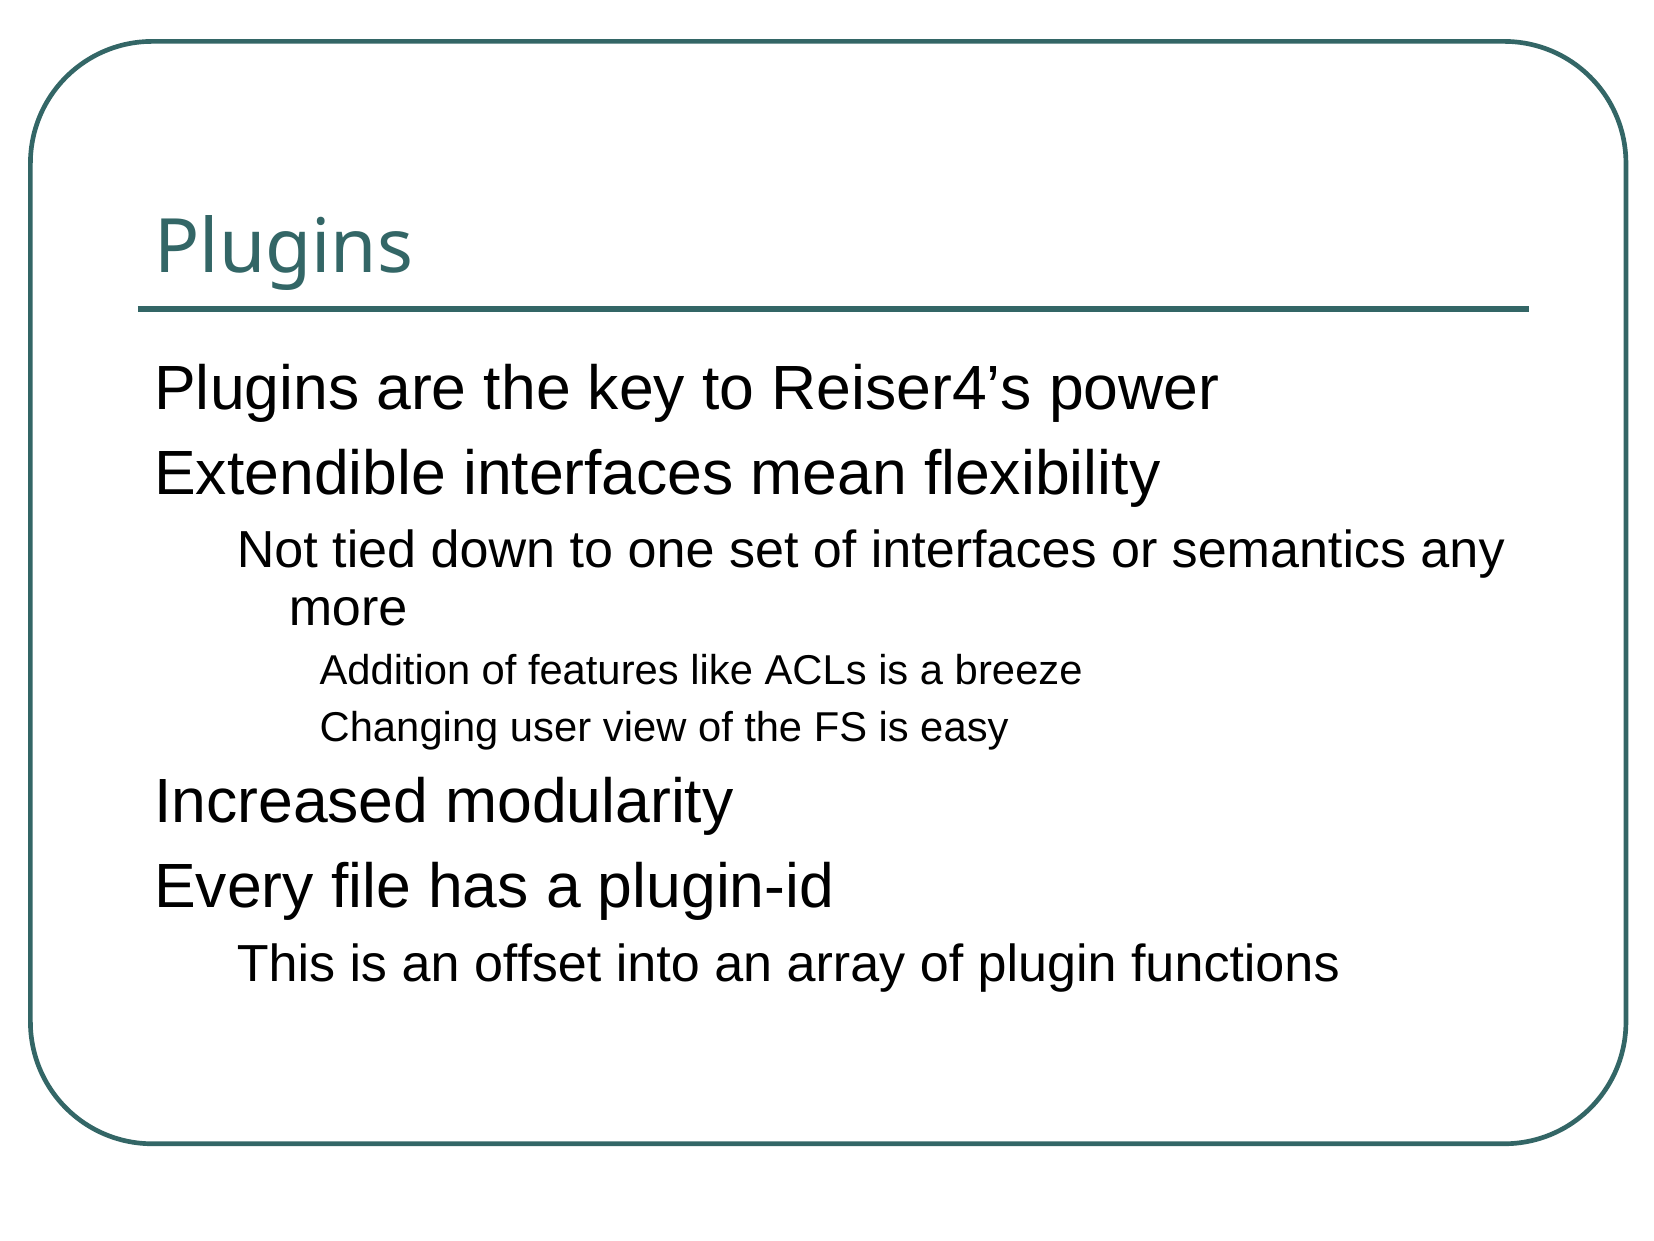

# Plugins
Plugins are the key to Reiser4’s power
Extendible interfaces mean flexibility
Not tied down to one set of interfaces or semantics any more
Addition of features like ACLs is a breeze
Changing user view of the FS is easy
Increased modularity
Every file has a plugin-id
This is an offset into an array of plugin functions